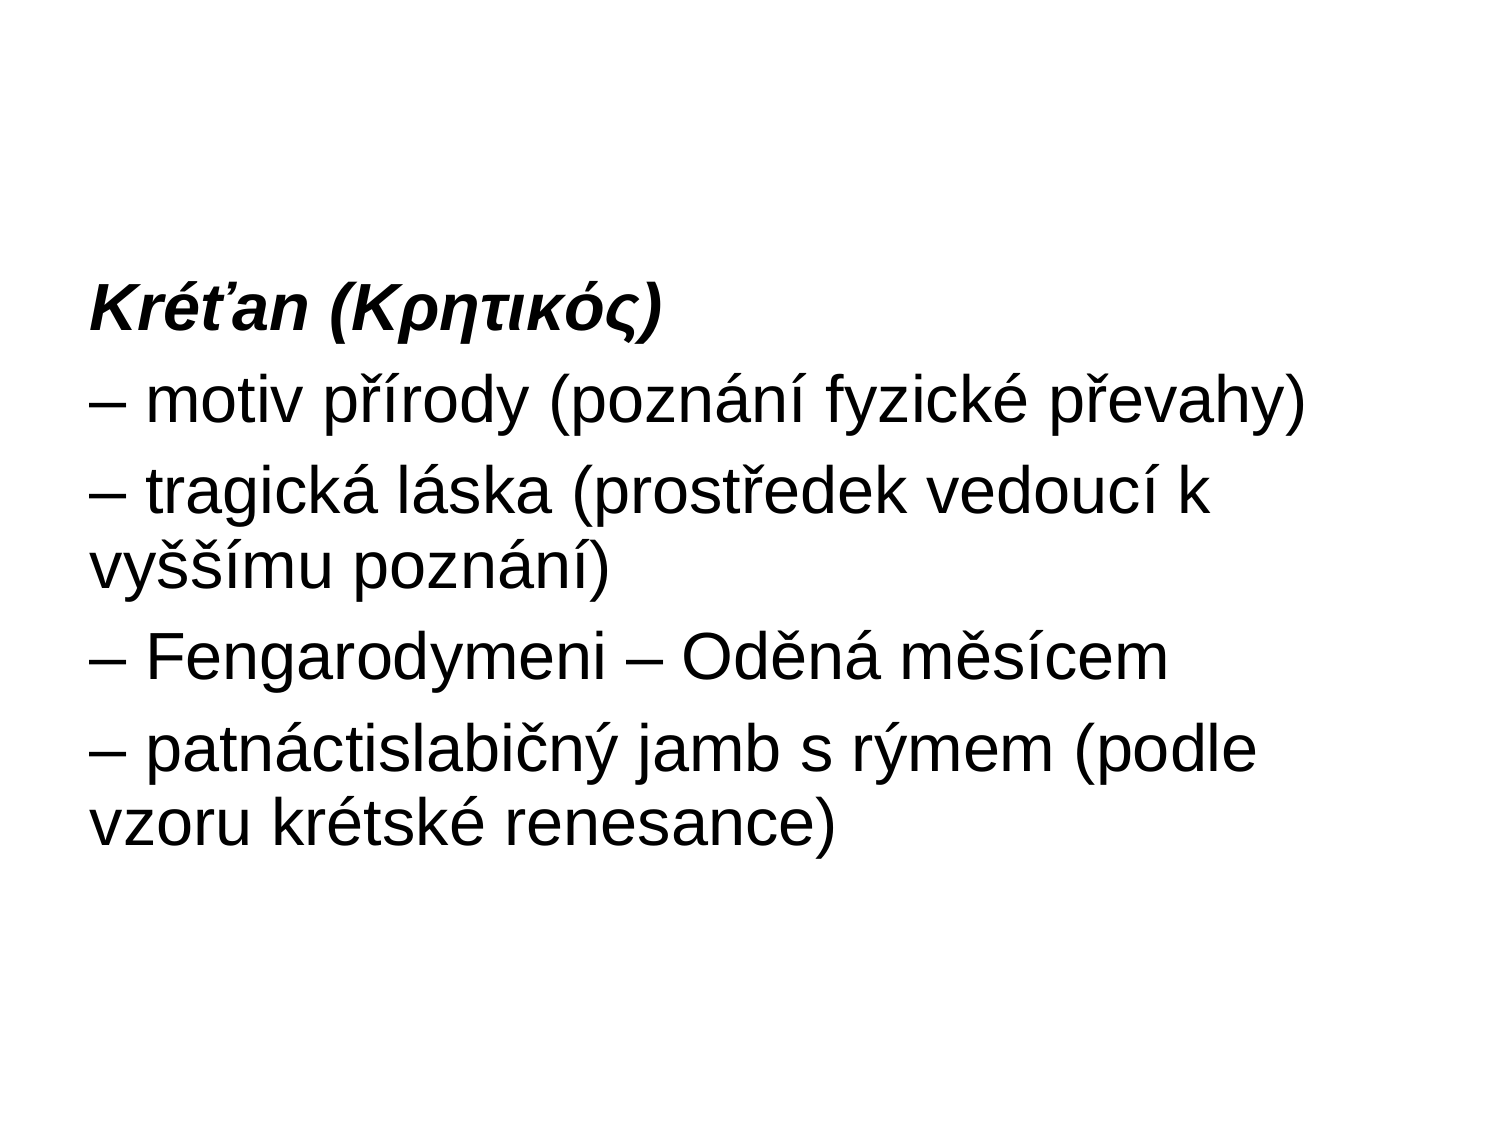

#
Kréťan (Κρητικός)
– motiv přírody (poznání fyzické převahy)
– tragická láska (prostředek vedoucí k vyššímu poznání)
– Fengarodymeni – Oděná měsícem
– patnáctislabičný jamb s rýmem (podle vzoru krétské renesance)